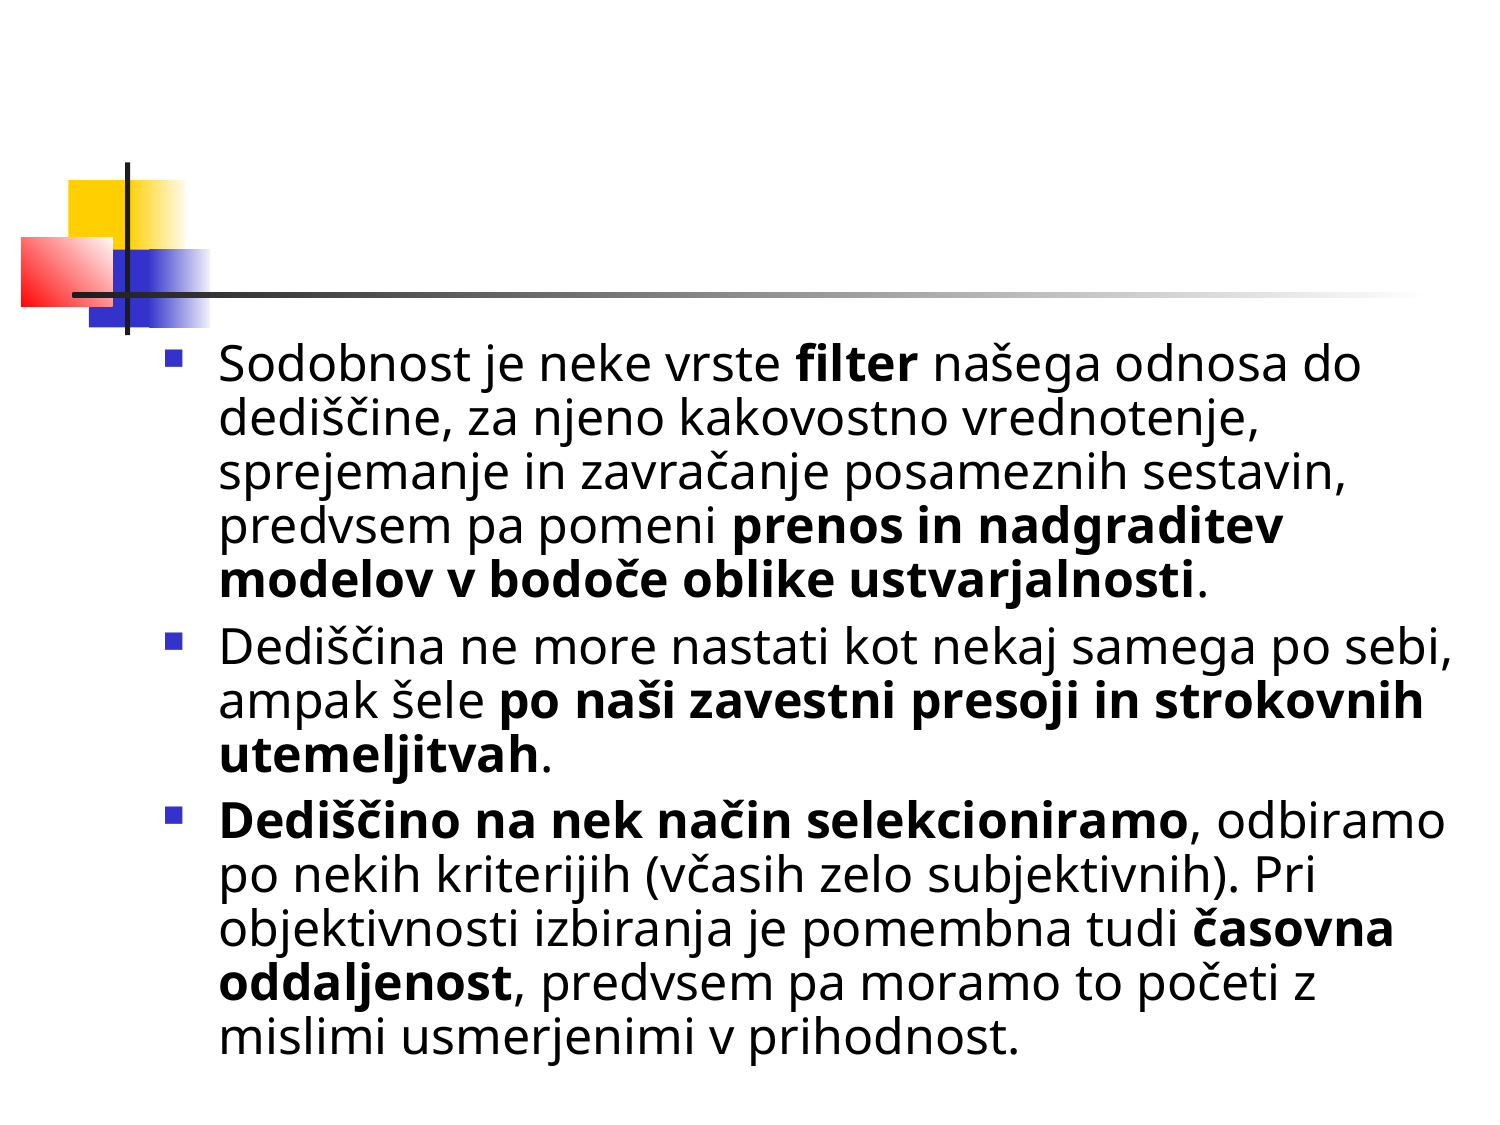

#
Sodobnost je neke vrste filter našega odnosa do dediščine, za njeno kakovostno vrednotenje, sprejemanje in zavračanje posameznih sestavin, predvsem pa pomeni prenos in nadgraditev modelov v bodoče oblike ustvarjalnosti.
Dediščina ne more nastati kot nekaj samega po sebi, ampak šele po naši zavestni presoji in strokovnih utemeljitvah.
Dediščino na nek način selekcioniramo, odbiramo po nekih kriterijih (včasih zelo subjektivnih). Pri objektivnosti izbiranja je pomembna tudi časovna oddaljenost, predvsem pa moramo to početi z mislimi usmerjenimi v prihodnost.